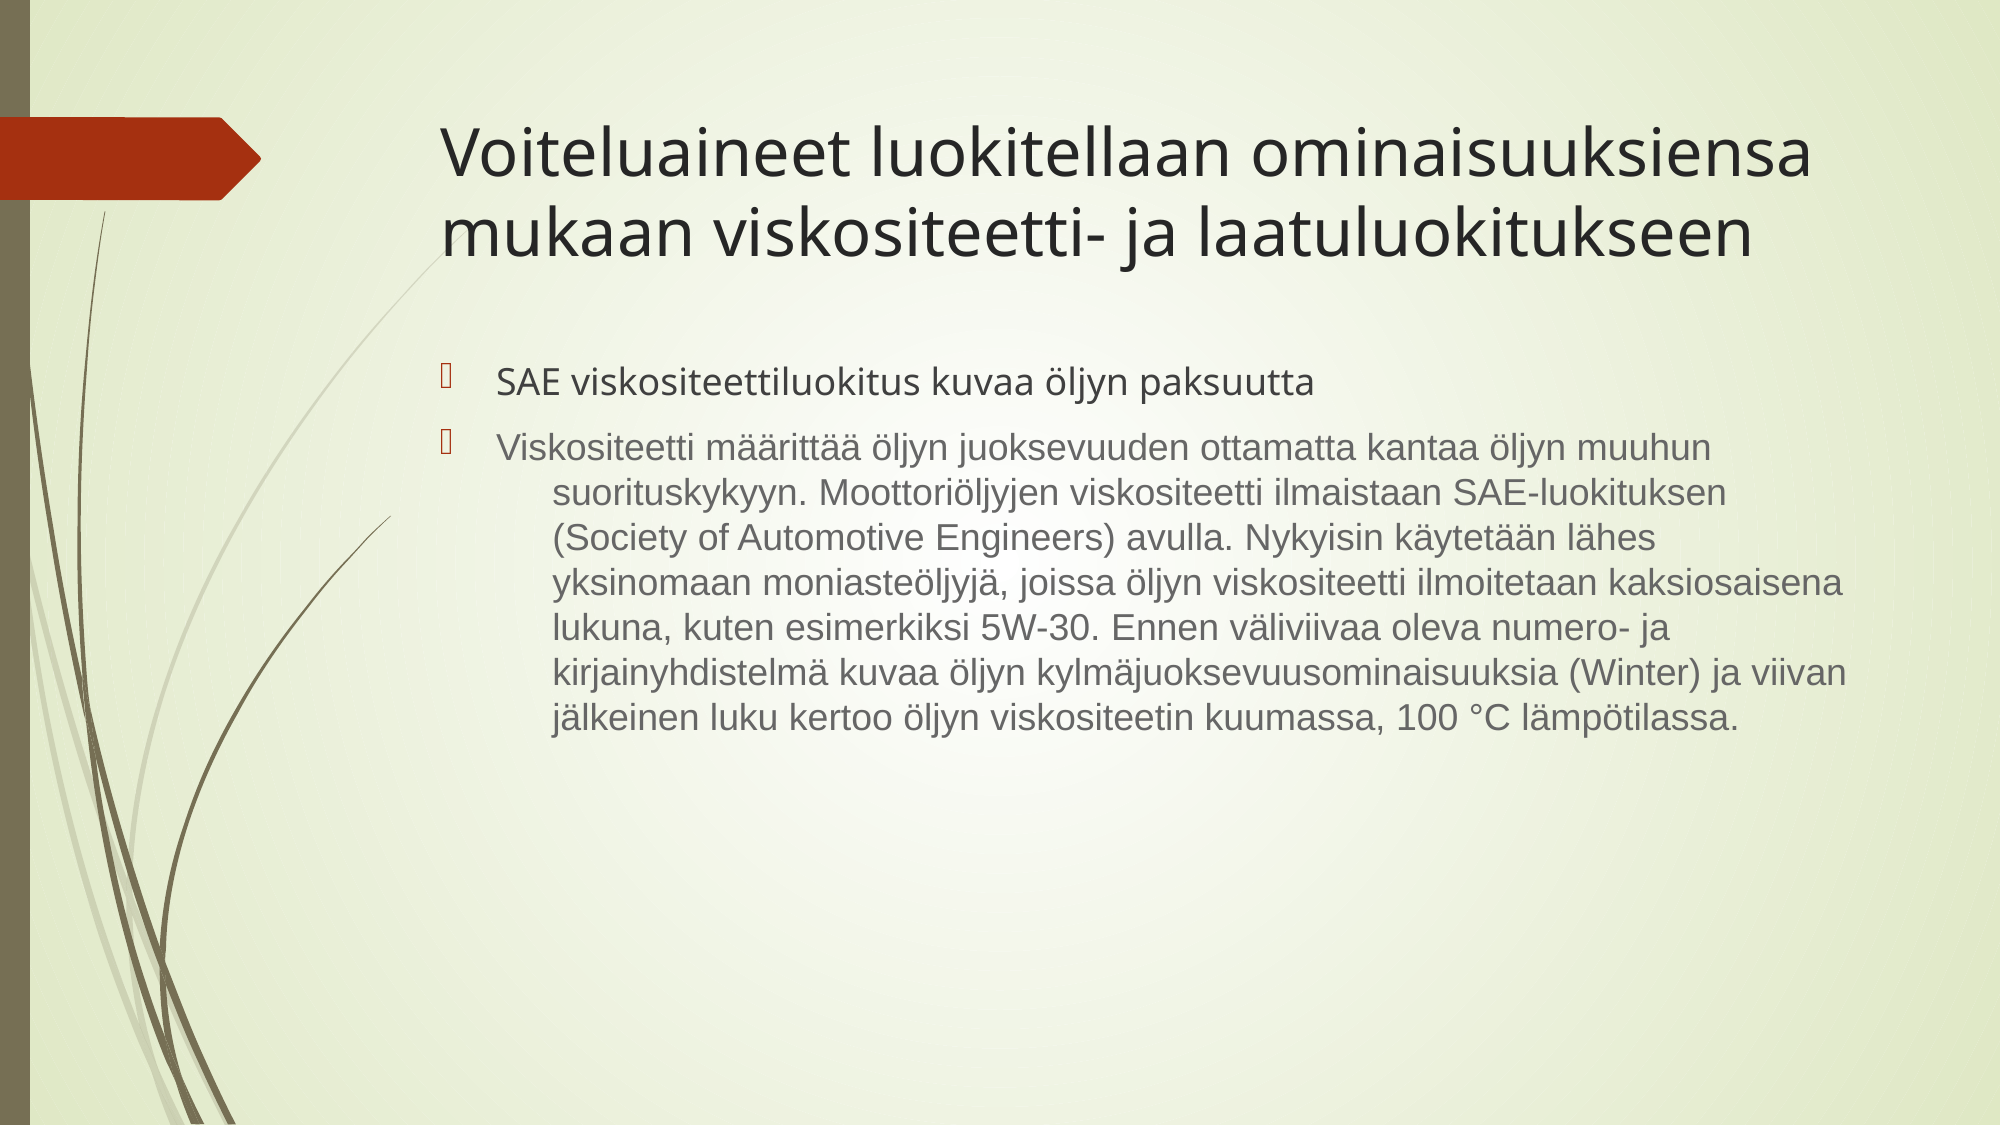

# Voiteluaineet luokitellaan ominaisuuksiensa mukaan viskositeetti- ja laatuluokitukseen
SAE viskositeettiluokitus kuvaa öljyn paksuutta
Viskositeetti määrittää öljyn juoksevuuden ottamatta kantaa öljyn muuhun suorituskykyyn. Moottoriöljyjen viskositeetti ilmaistaan SAE-luokituksen (Society of Automotive Engineers) avulla. Nykyisin käytetään lähes yksinomaan moniasteöljyjä, joissa öljyn viskositeetti ilmoitetaan kaksiosaisena
lukuna, kuten esimerkiksi 5W-30. Ennen väliviivaa oleva numero- ja kirjainyhdistelmä kuvaa öljyn kylmäjuoksevuusominaisuuksia (Winter) ja viivan jälkeinen luku kertoo öljyn viskositeetin kuumassa, 100 °C lämpötilassa.